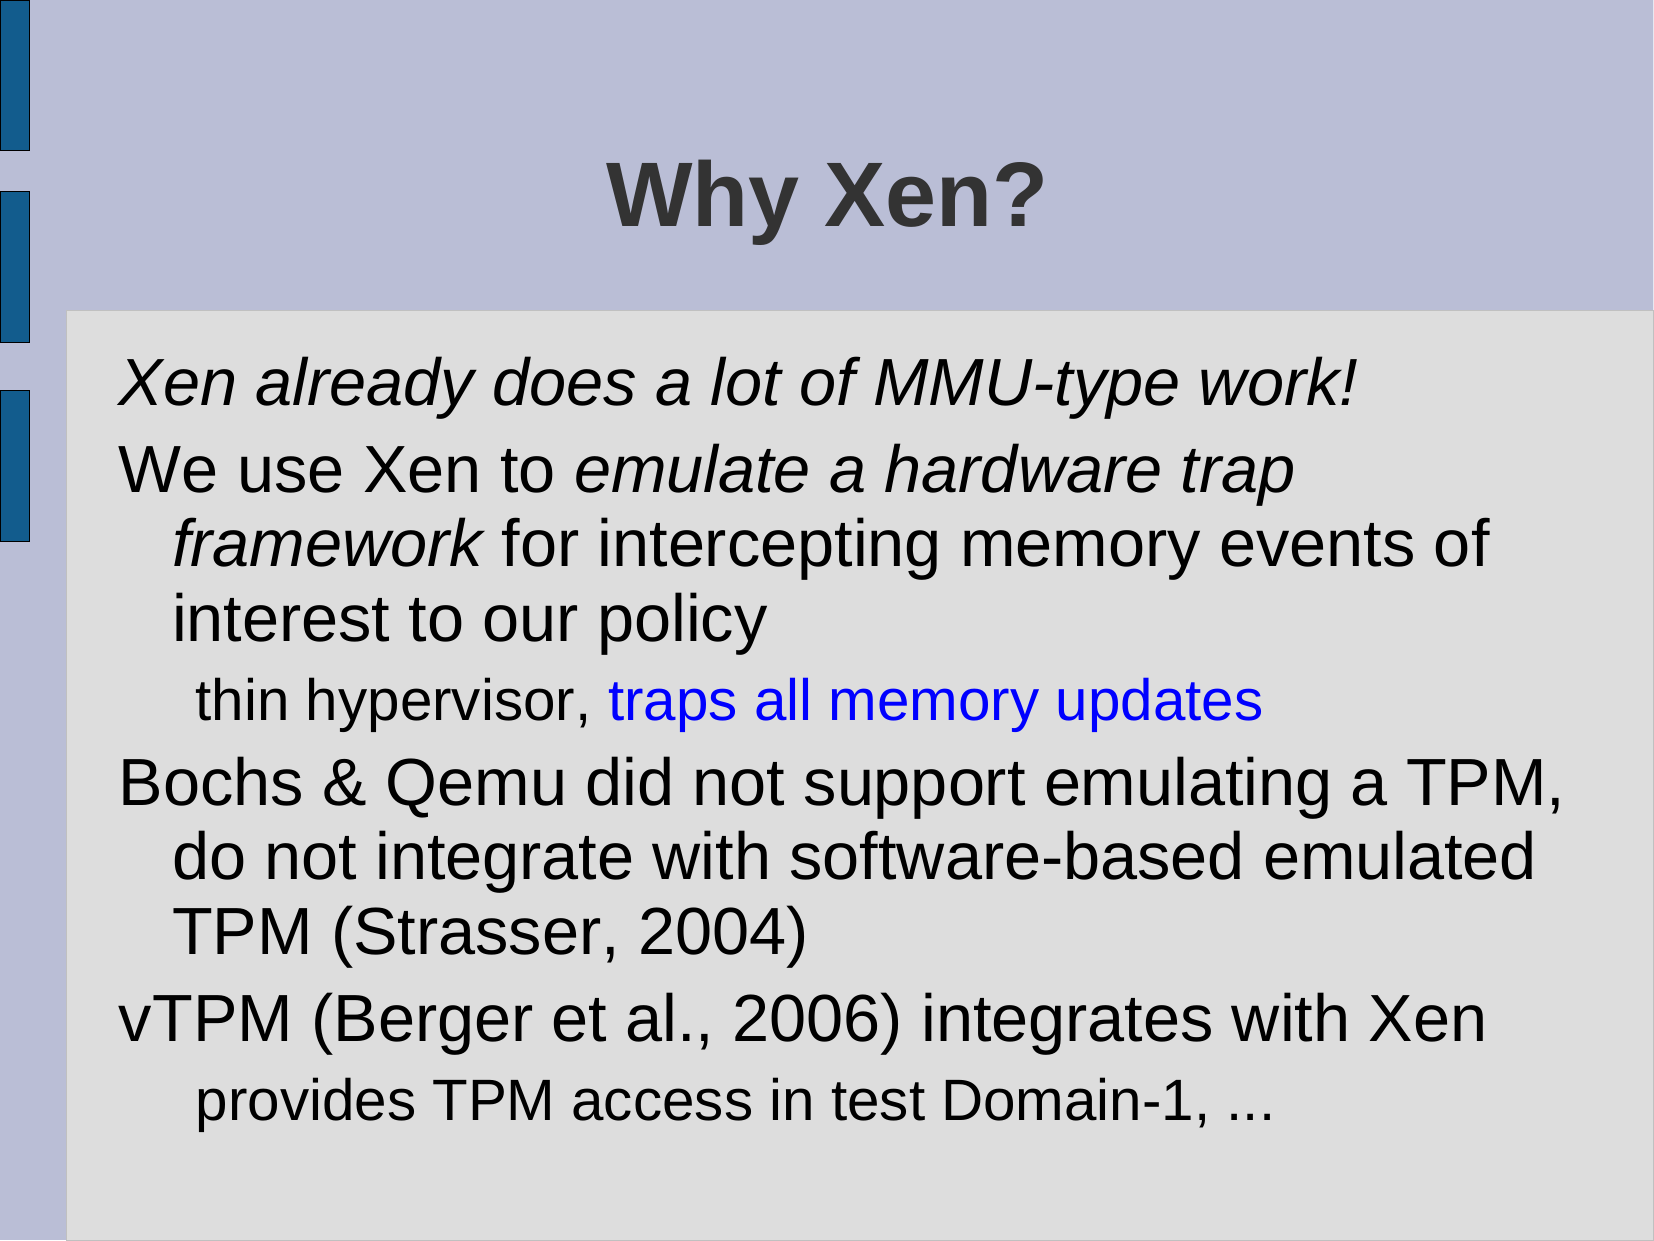

# Why Xen?
Xen already does a lot of MMU-type work!
We use Xen to emulate a hardware trap framework for intercepting memory events of interest to our policy
thin hypervisor, traps all memory updates
Bochs & Qemu did not support emulating a TPM, do not integrate with software-based emulated TPM (Strasser, 2004)
vTPM (Berger et al., 2006) integrates with Xen
provides TPM access in test Domain-1, ...